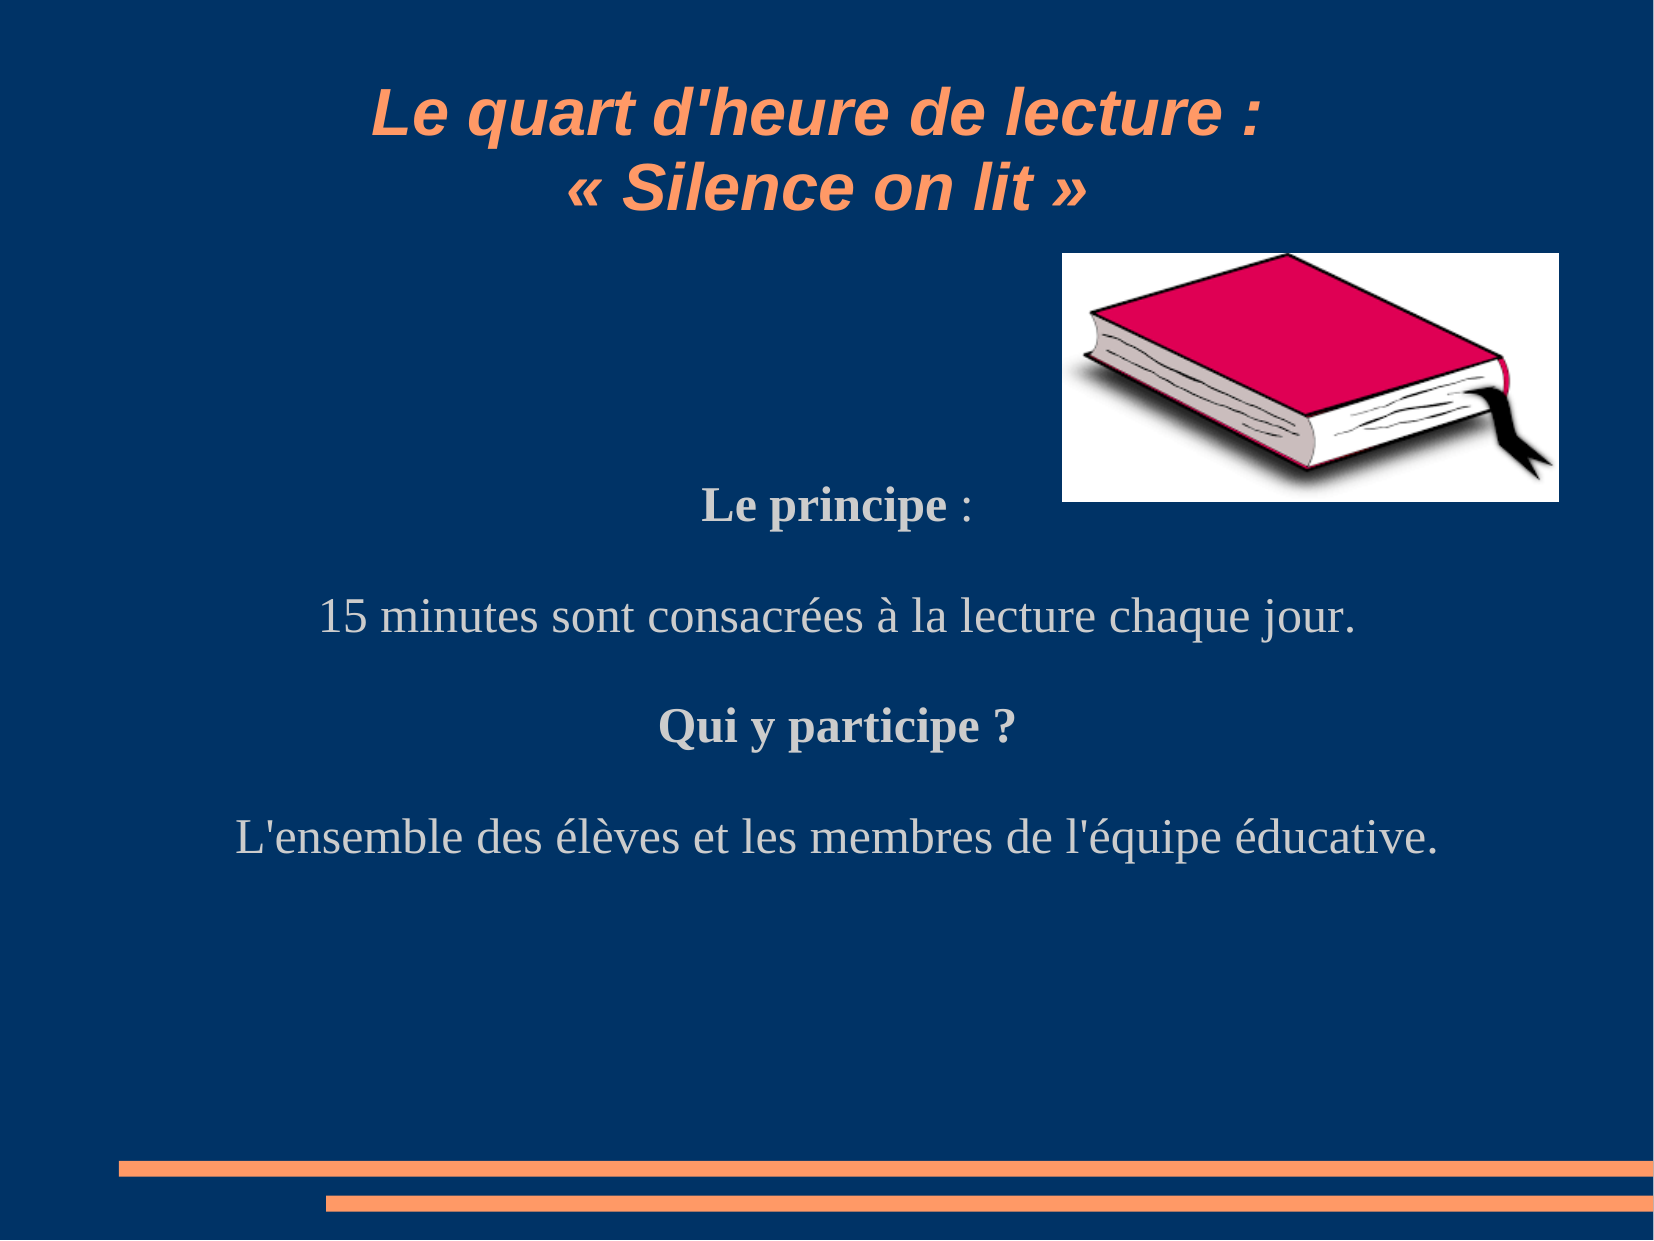

# Le quart d'heure de lecture : « Silence on lit »
Le principe :
15 minutes sont consacrées à la lecture chaque jour.
Qui y participe ?
L'ensemble des élèves et les membres de l'équipe éducative.